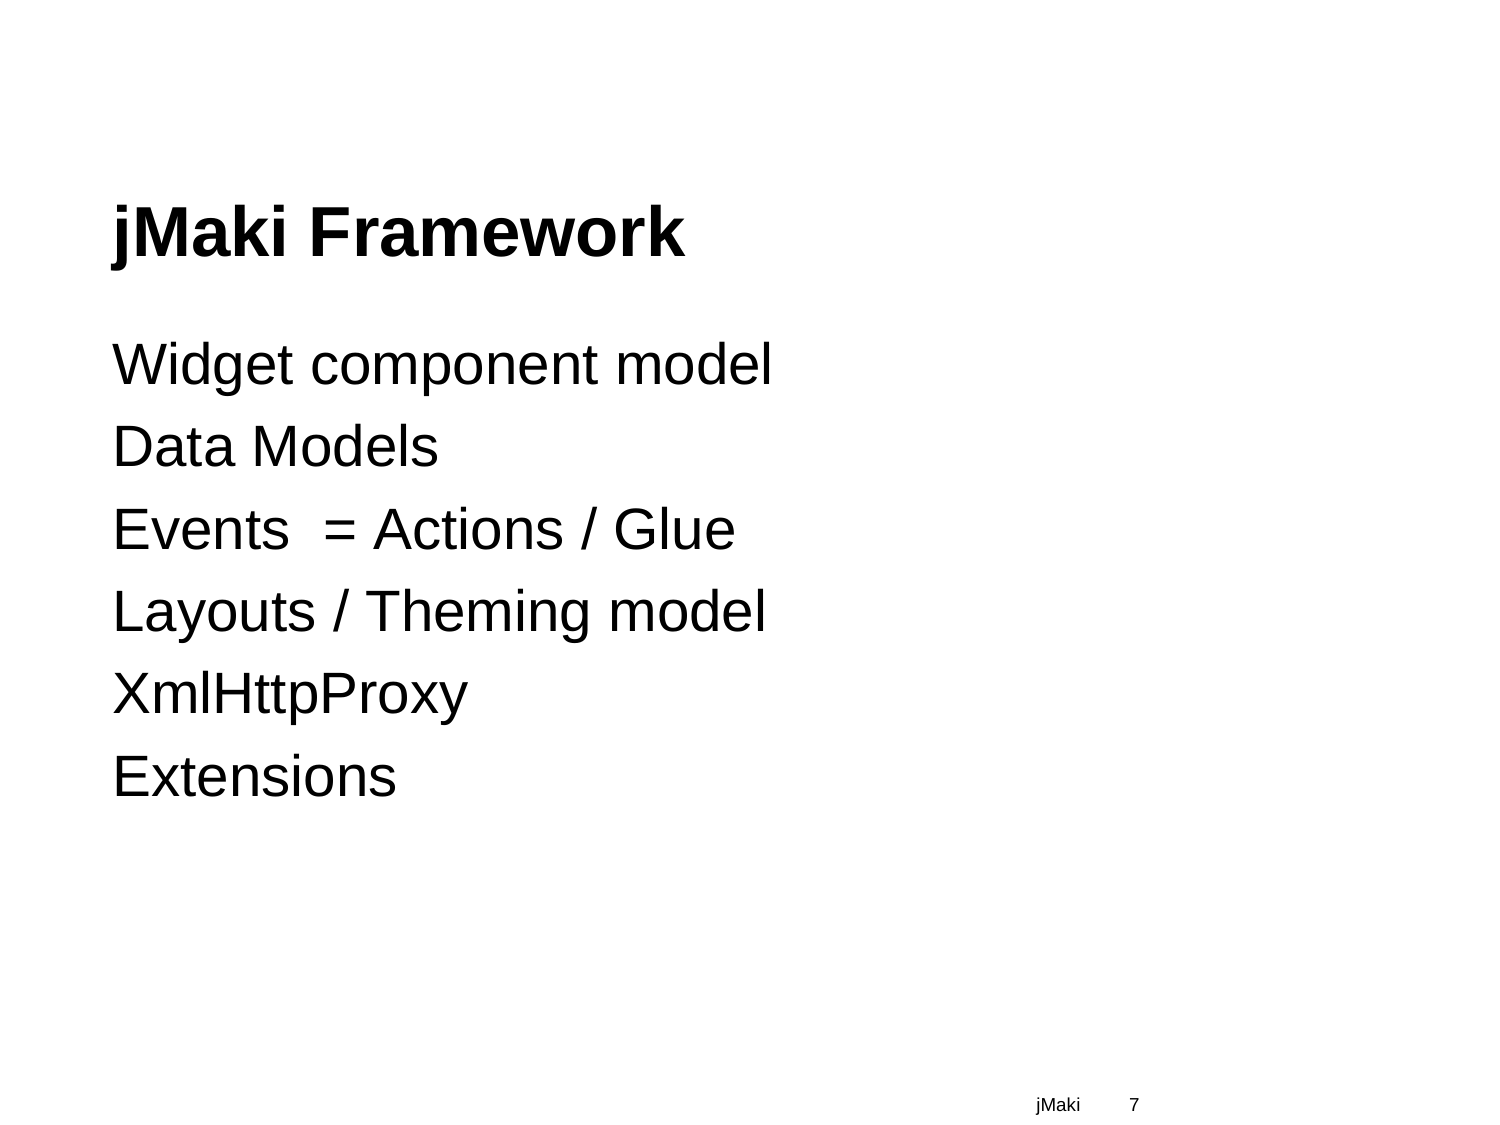

# jMaki Framework
Widget component model
Data Models
Events = Actions / Glue
Layouts / Theming model
XmlHttpProxy
Extensions